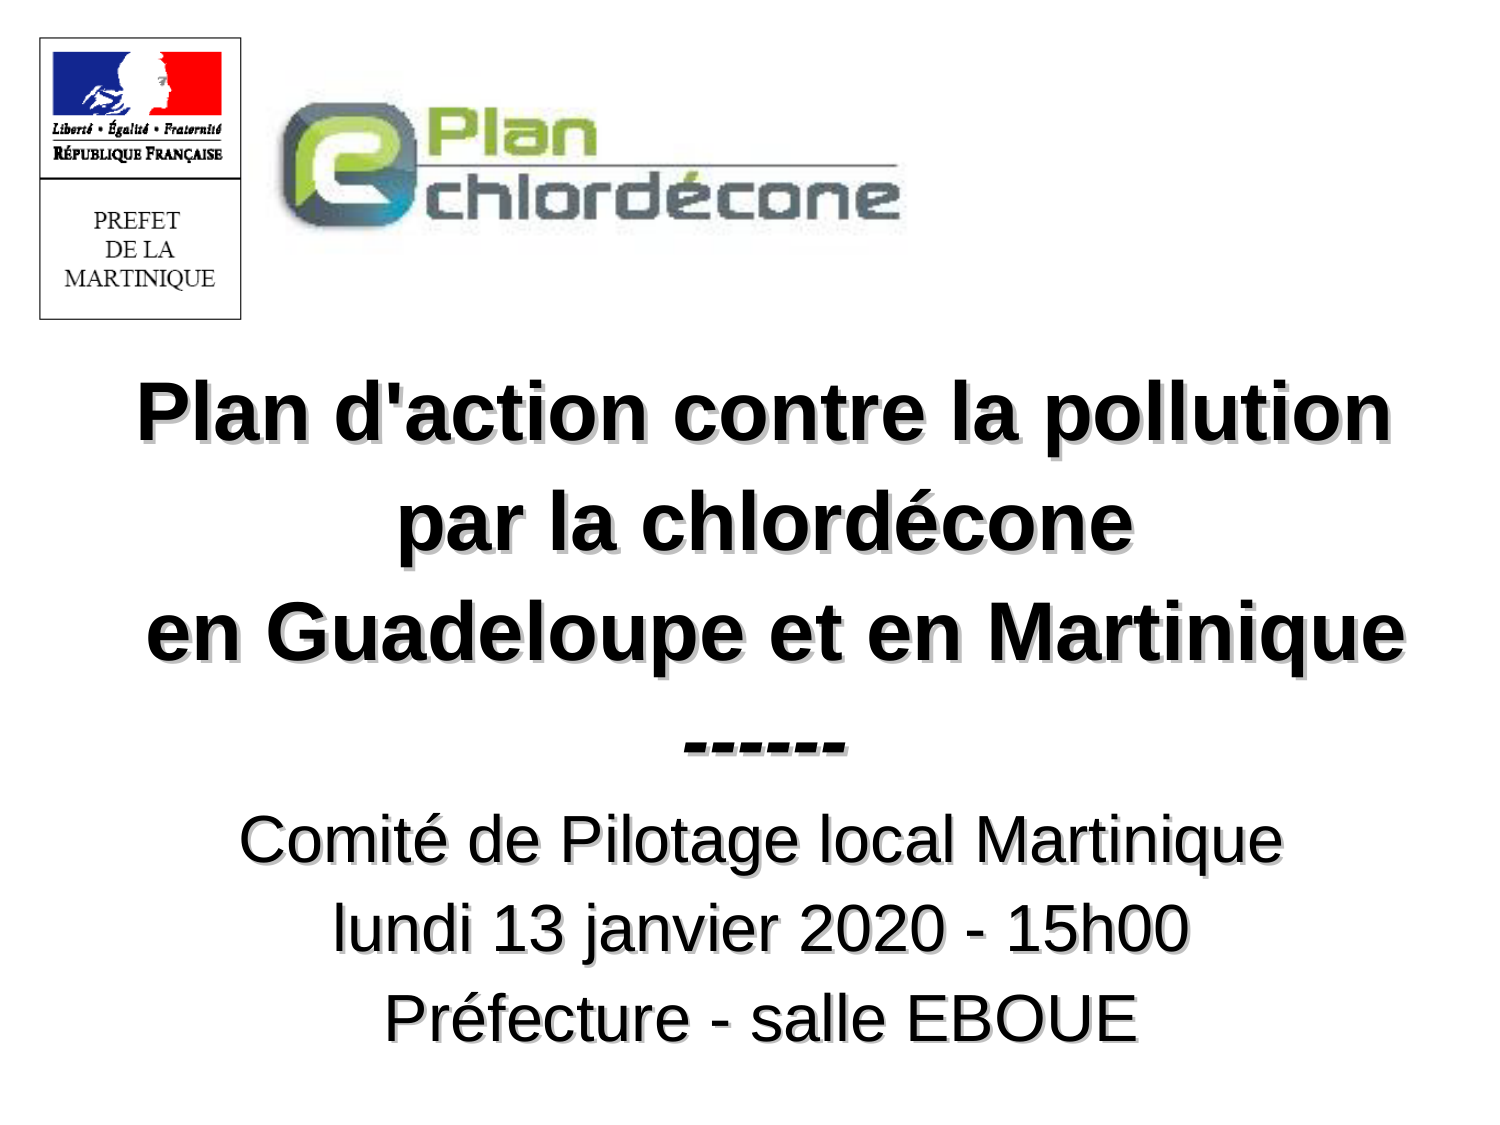

# Plan d'action contre la pollution
par la chlordécone
 en Guadeloupe et en Martinique
------
Comité de Pilotage local Martinique
lundi 13 janvier 2020 - 15h00
Préfecture - salle EBOUE